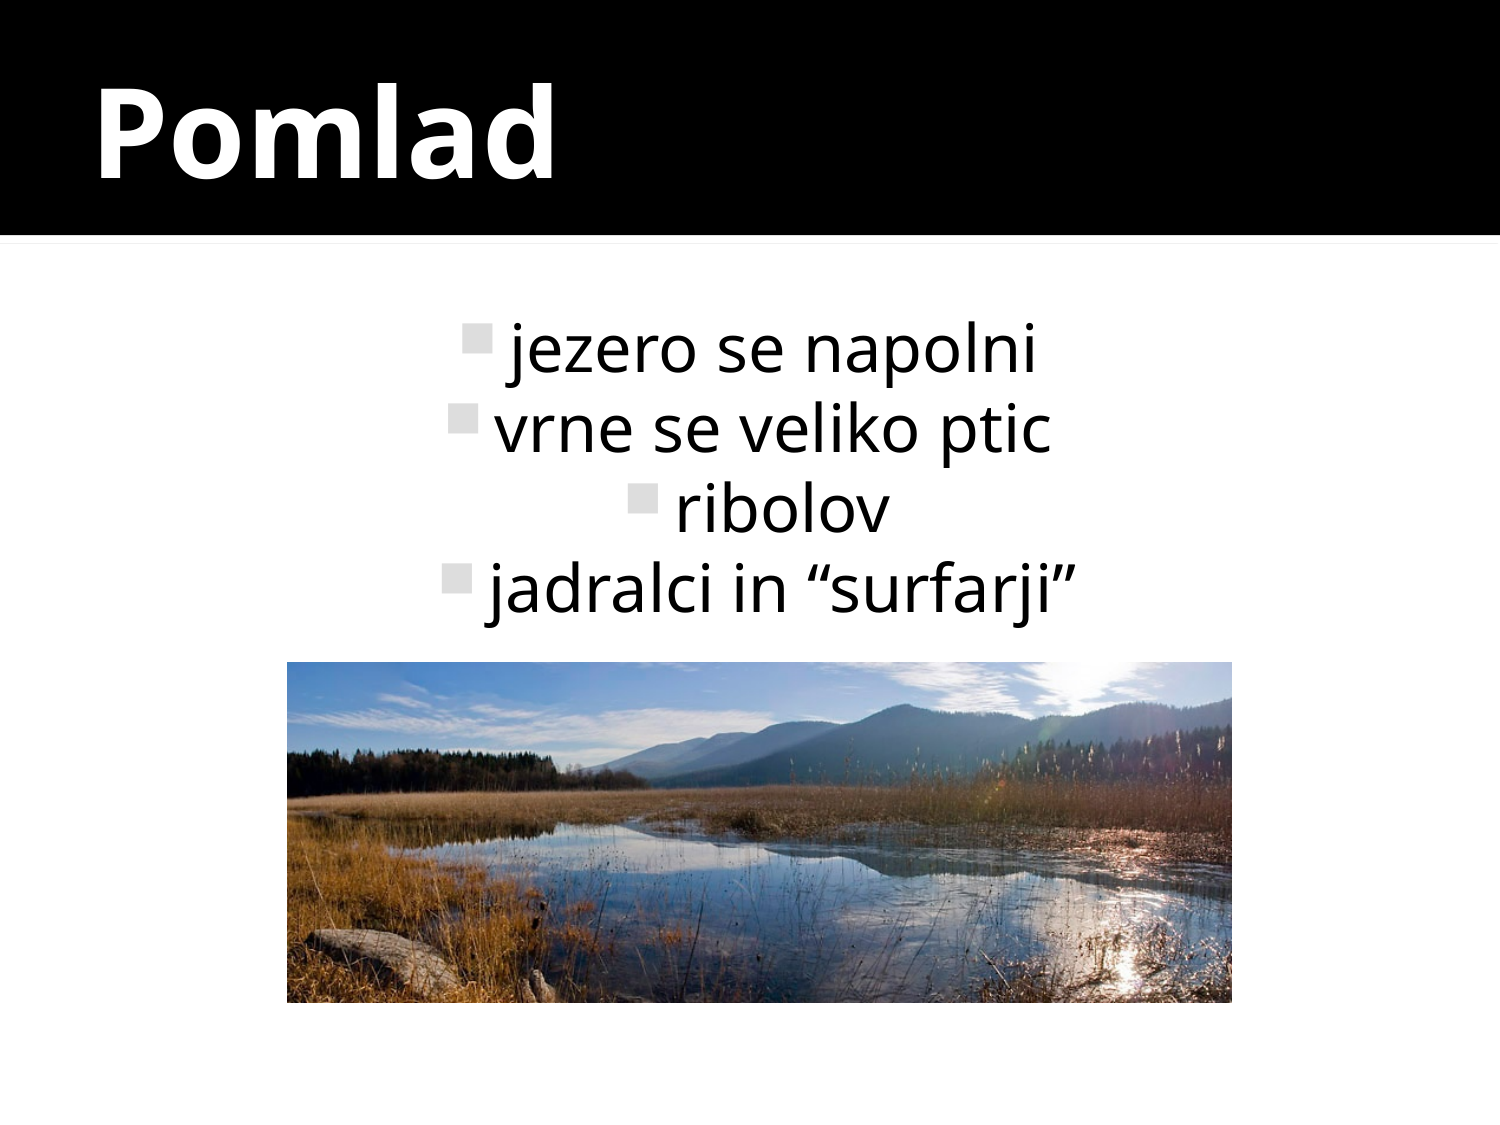

# Pomlad
jezero se napolni
vrne se veliko ptic
ribolov
jadralci in “surfarji”